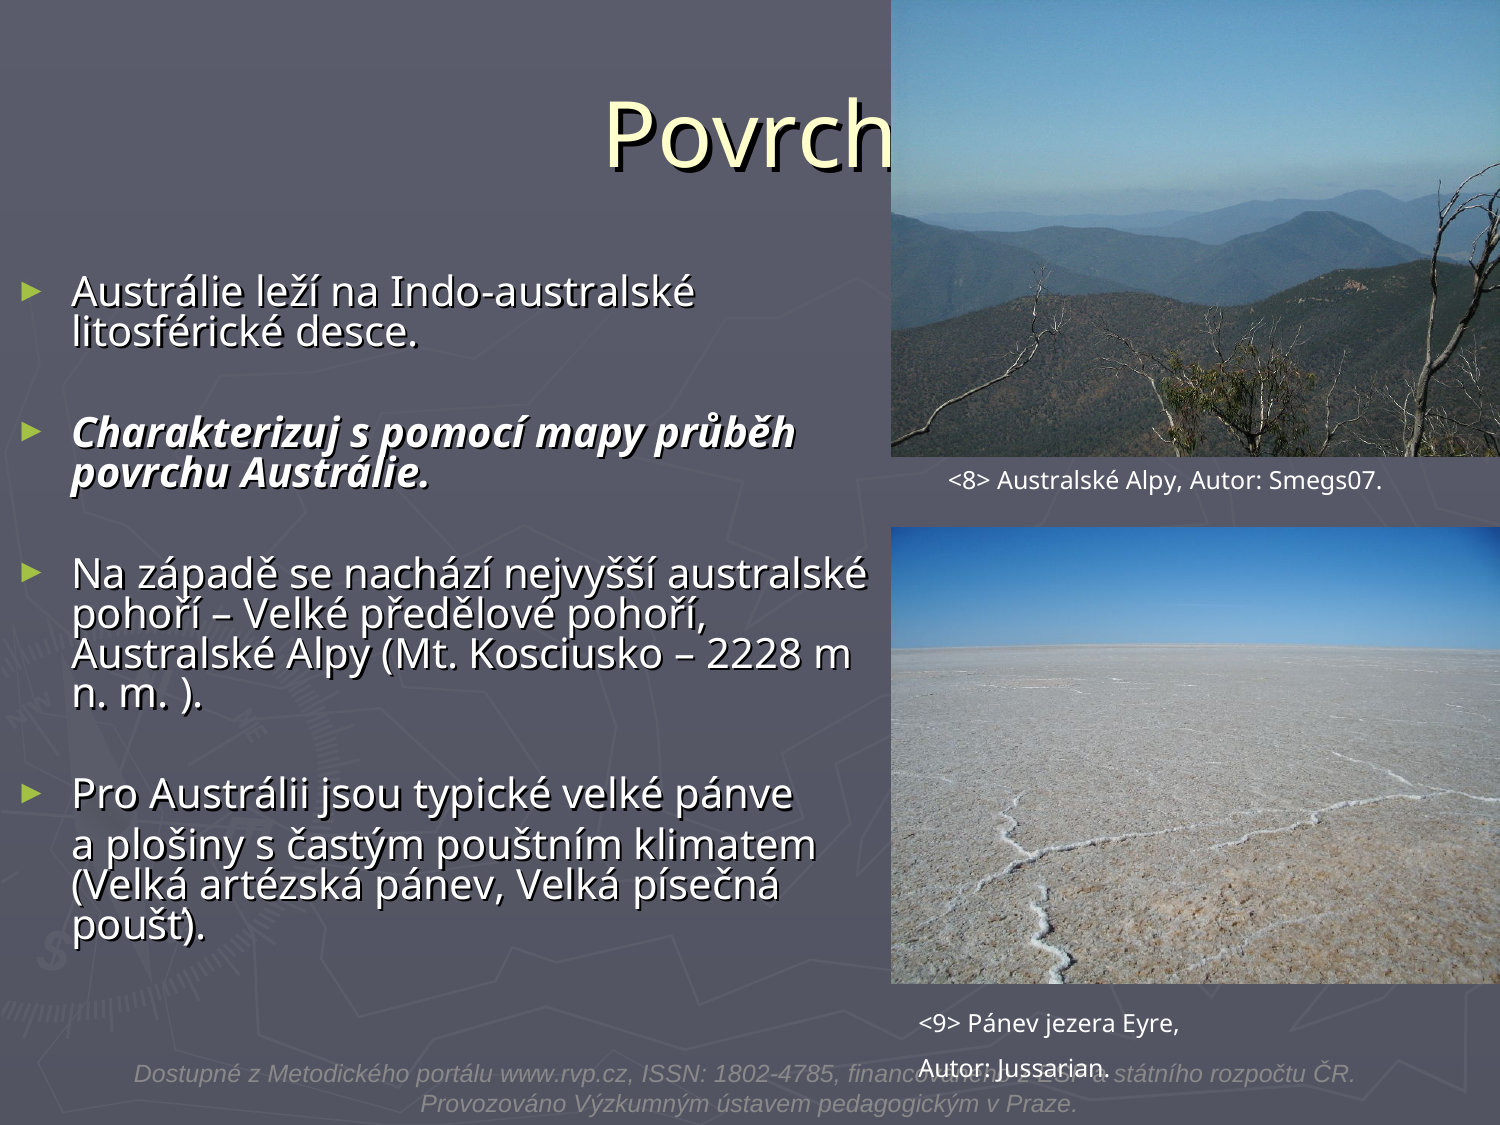

# Povrch
Austrálie leží na Indo-australské litosférické desce.
Charakterizuj s pomocí mapy průběh povrchu Austrálie.
Na západě se nachází nejvyšší australské pohoří – Velké předělové pohoří, Australské Alpy (Mt. Kosciusko – 2228 m n. m. ).
Pro Austrálii jsou typické velké pánve
	a plošiny s častým pouštním klimatem (Velká artézská pánev, Velká písečná poušť).
<8> Australské Alpy, Autor: Smegs07.
<9> Pánev jezera Eyre,
Autor: Jussarian.
Dostupné z Metodického portálu www.rvp.cz, ISSN: 1802-4785, financovaného z ESF a státního rozpočtu ČR.
Provozováno Výzkumným ústavem pedagogickým v Praze.